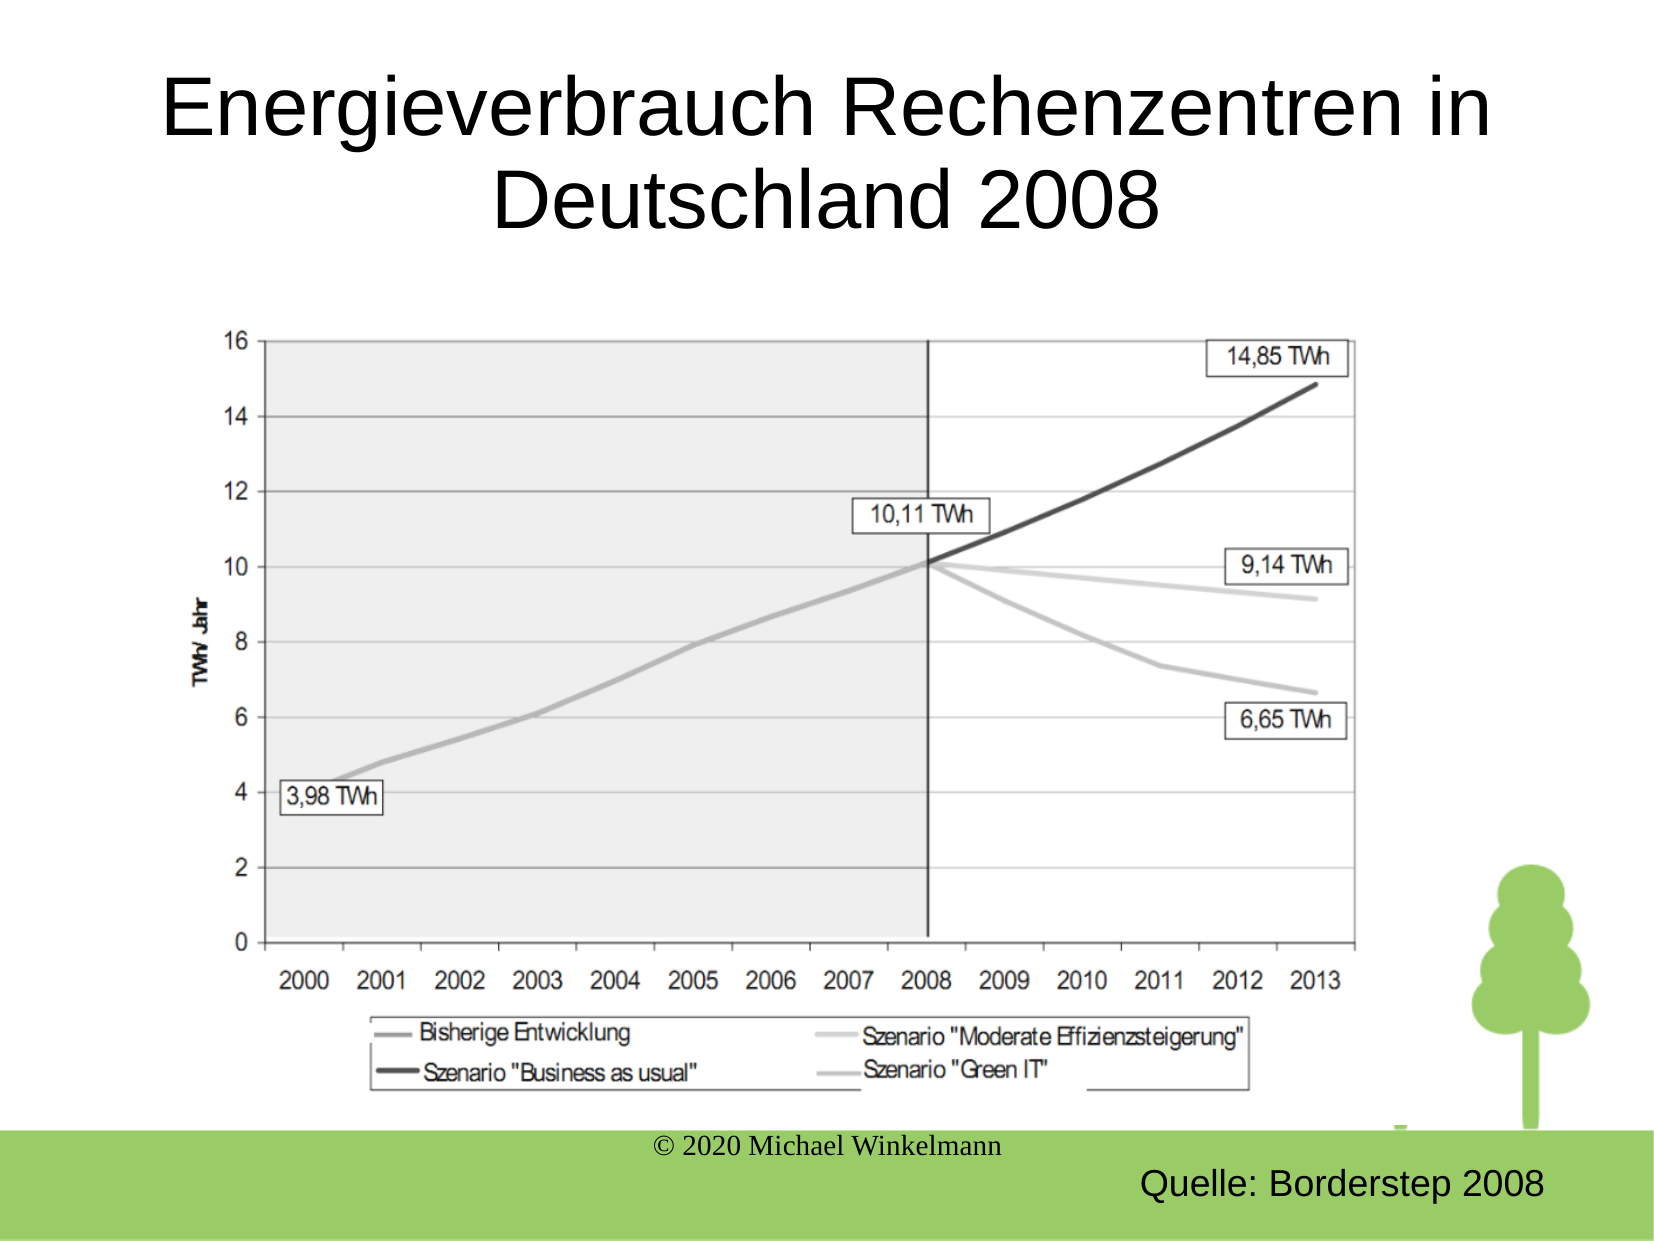

# Energieverbrauch Rechenzentren in Deutschland 2008
Quelle: Borderstep 2008